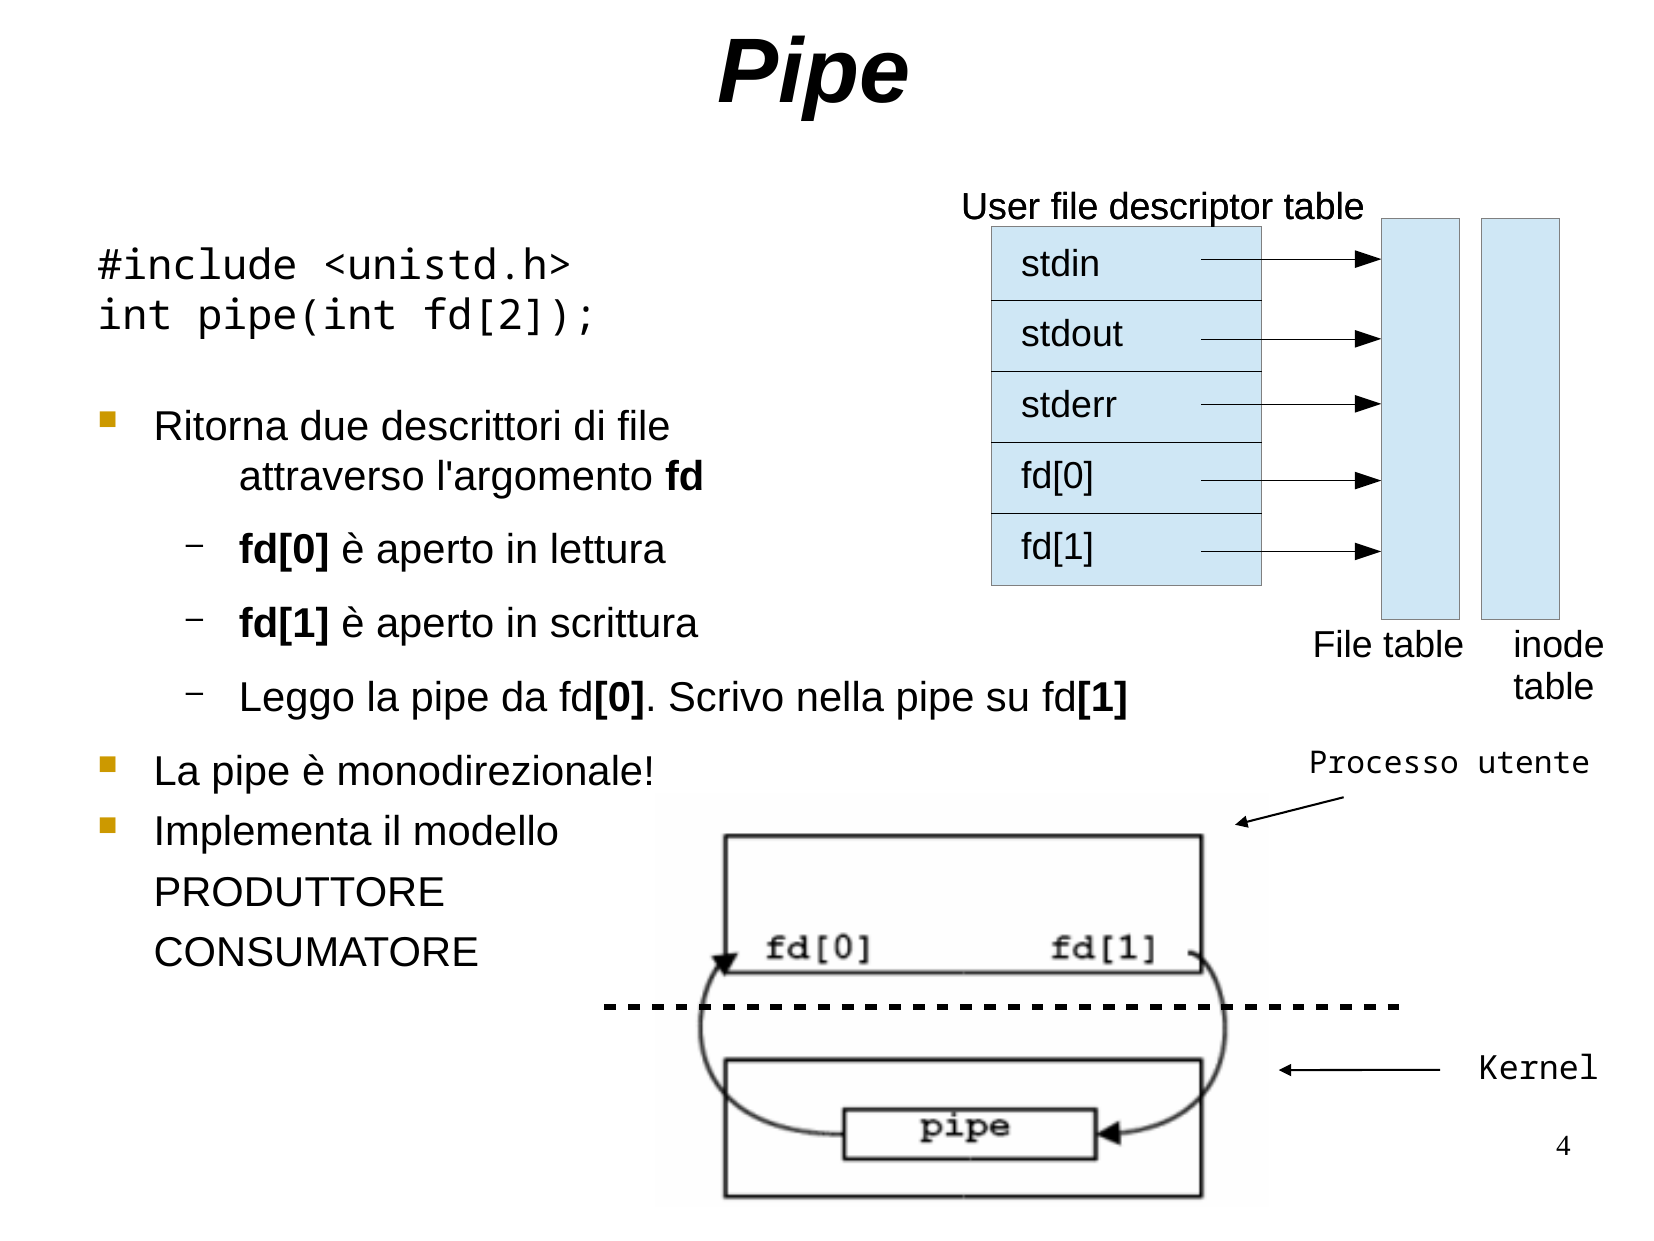

# Pipe
User file descriptor table
User file descriptor table
#include <unistd.h>
int pipe(int fd[2]);
Ritorna due descrittori di file
attraverso l'argomento fd
fd[0] è aperto in lettura
fd[1] è aperto in scrittura
Leggo la pipe da fd[0]. Scrivo nella pipe su fd[1]
La pipe è monodirezionale!
Implementa il modello
PRODUTTORE
CONSUMATORE
stdin
stdout
stderr
fd[0]
fd[1]
File table
inode table
Processo utente
Kernel
4